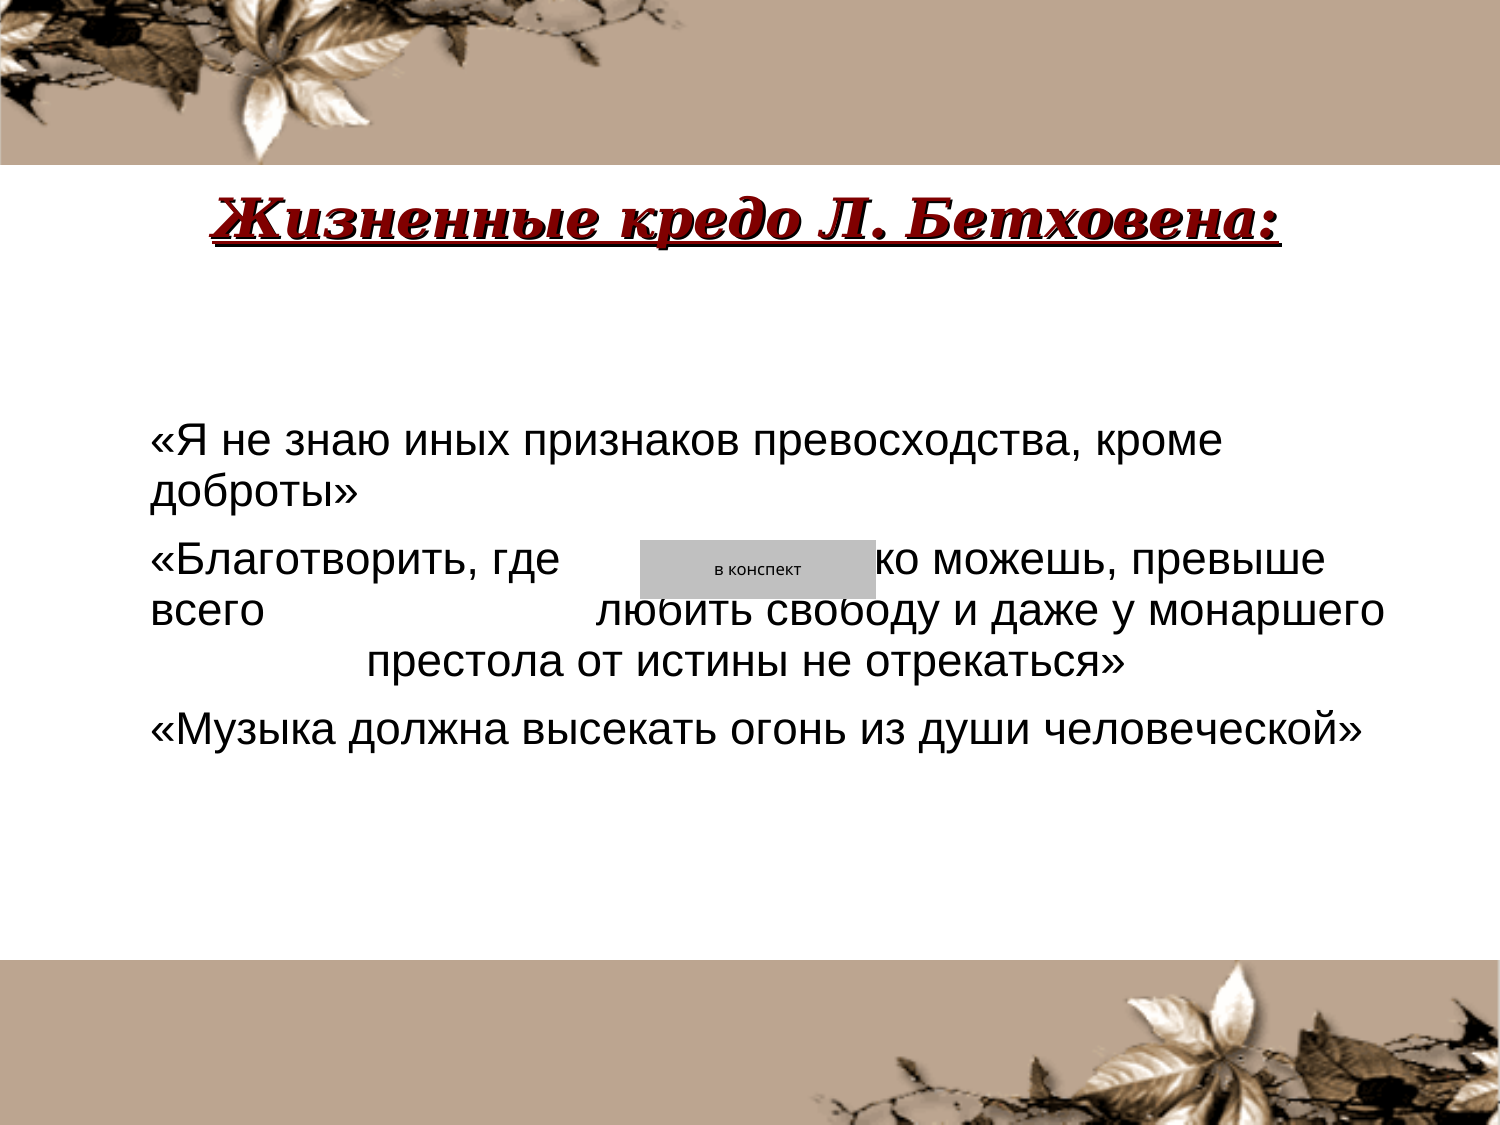

# Жизненные кредо Л. Бетховена:
«Я не знаю иных признаков превосходства, кроме доброты»
«Благотворить, где только можешь, превыше всего любить свободу и даже у монаршего престола от истины не отрекаться»
«Музыка должна высекать огонь из души человеческой»